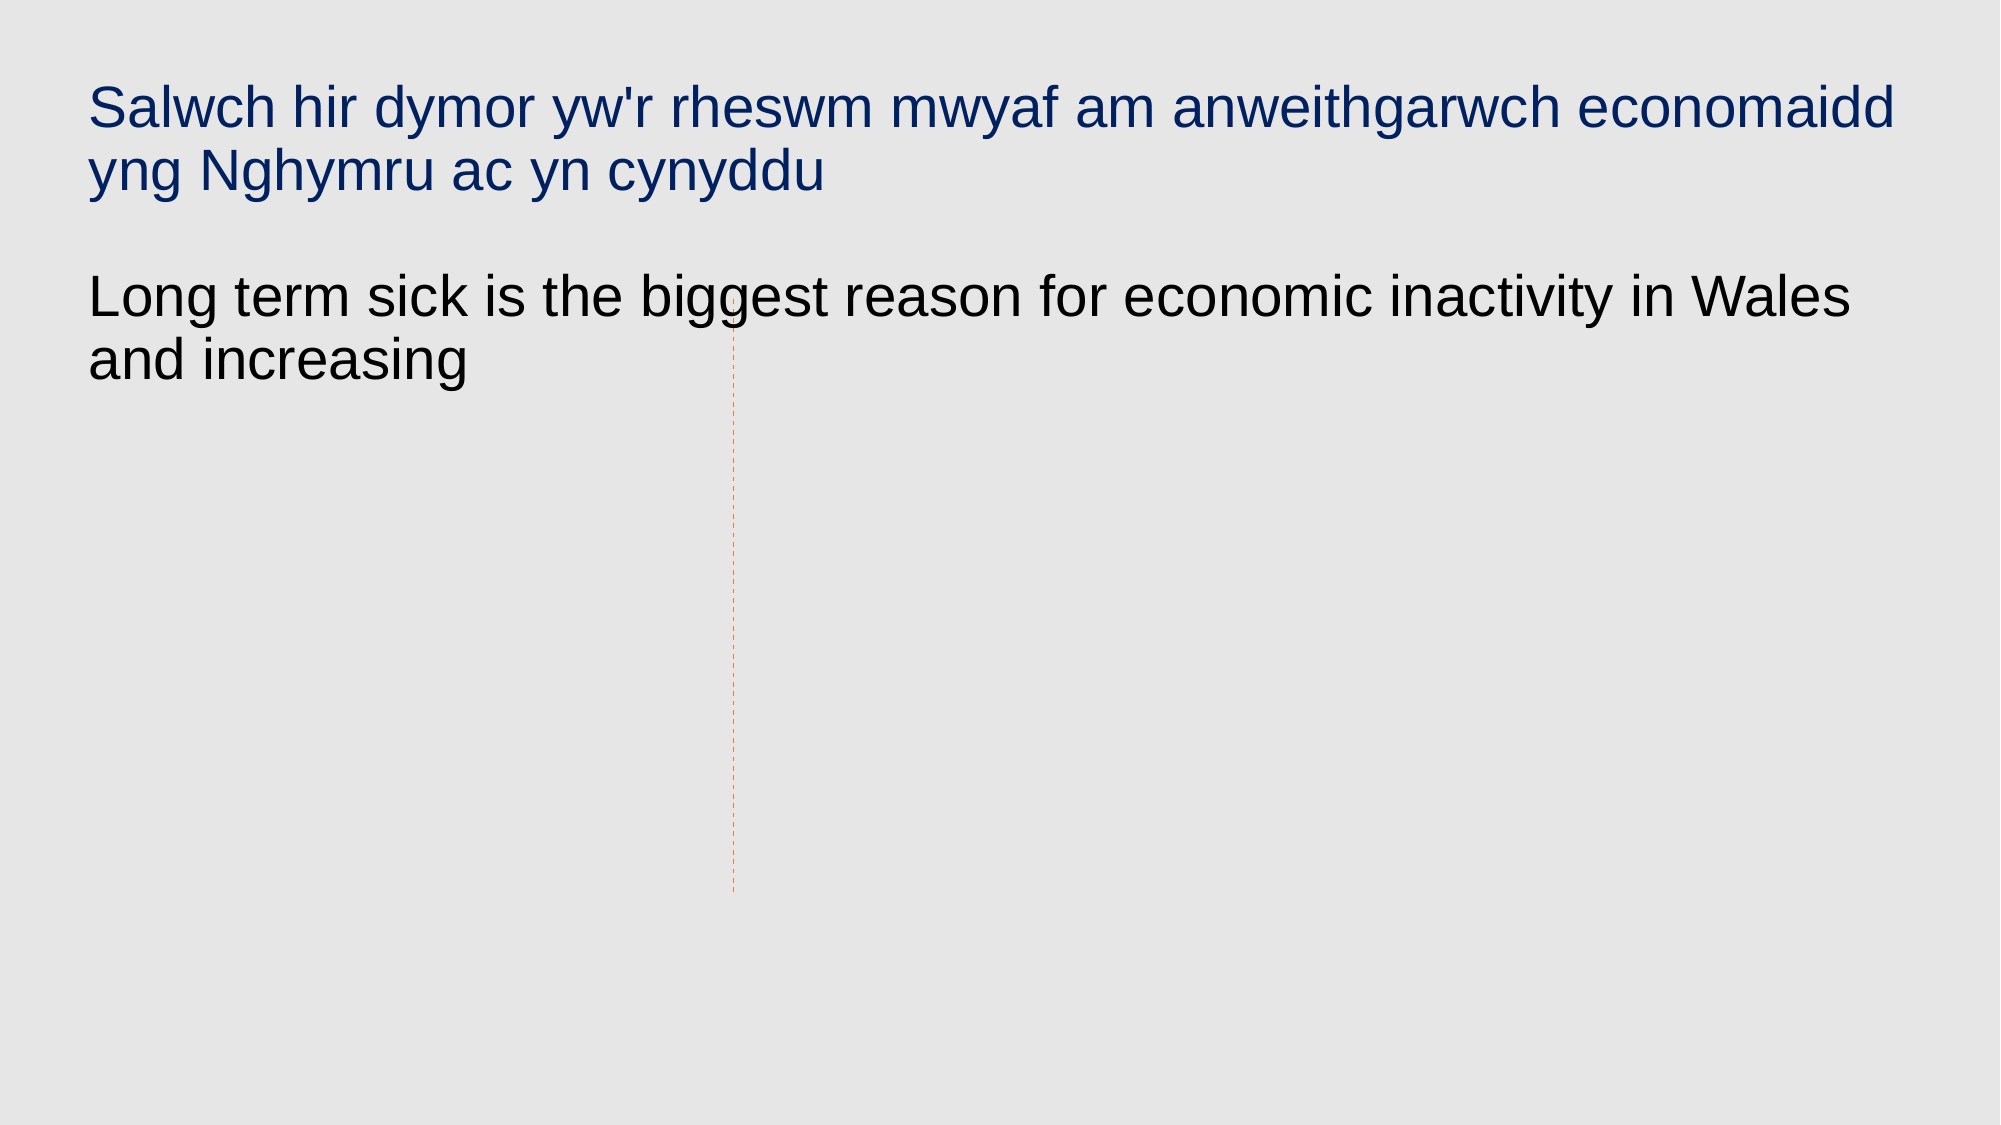

# Salwch hir dymor yw'r rheswm mwyaf am anweithgarwch economaidd yng Nghymru ac yn cynyddu Long term sick is the biggest reason for economic inactivity in Wales and increasing
### Chart: % Economic Inactivity by reason
| Category | Student | Looking after family/home | Temporary sick | Long-term sick | Discouraged | Retired | Other |
|---|---|---|---|---|---|---|---|
| 43525 | 25.1 | 20.0 | 1.9 | 28.0 | 0.4 | 14.7 | 9.8 |
| 43617 | 25.2 | 19.4 | 2.0 | 28.6 | 0.6 | 14.8 | 9.4 |
| 43709 | 24.8 | 19.4 | 1.9 | 28.7 | 0.5 | 15.2 | 9.6 |
| 43800 | 25.3 | 19.4 | 2.0 | 28.2 | 0.5 | 15.1 | 9.5 |
| 43891 | 25.3 | 18.3 | 2.0 | 28.7 | 0.6 | 15.2 | 9.8 |
| 43983 | 25.5 | 17.5 | 1.8 | 27.9 | 0.6 | 15.1 | 11.6 |
| 44075 | 26.4 | 16.8 | 1.8 | 27.4 | 0.6 | 14.7 | 12.3 |
| 44166 | 26.8 | 15.5 | 2.1 | 27.5 | 0.7 | 14.2 | 13.2 |
| 44256 | 27.3 | 15.6 | 1.6 | 27.7 | 0.6 | 13.8 | 13.4 |
| 44348 | 27.5 | 16.3 | 1.9 | 28.5 | 0.5 | 13.8 | 11.5 |
| 44440 | 27.4 | 16.6 | 2.0 | 29.4 | 0.5 | 13.6 | 10.4 |
| 44531 | 27.2 | 17.2 | 1.6 | 30.5 | 0.6 | 13.5 | 9.4 |
| 44621 | 26.6 | 18.2 | 1.7 | 30.9 | 0.6 | 13.1 | 9.0 |
| 44713 | 25.6 | 18.0 | 1.8 | 32.6 | 0.6 | 12.5 | 8.8 |